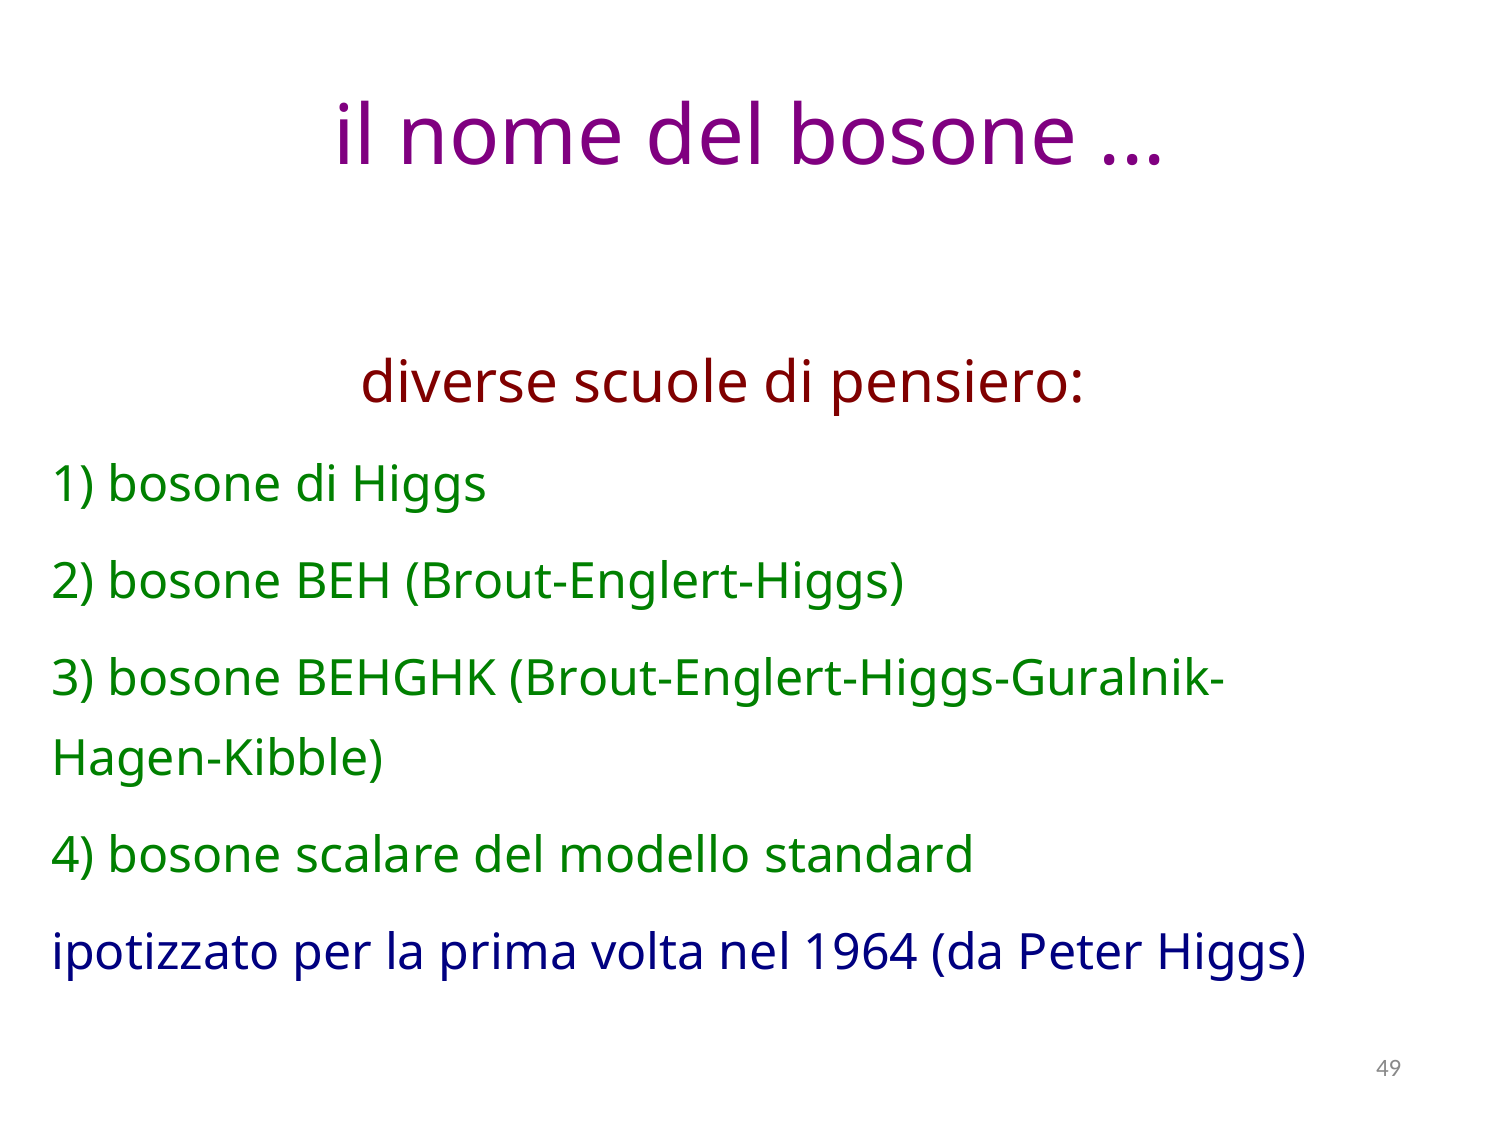

il nome del bosone ...
diverse scuole di pensiero:
1) bosone di Higgs
2) bosone BEH (Brout-Englert-Higgs)
3) bosone BEHGHK (Brout-Englert-Higgs-Guralnik-Hagen-Kibble)
4) bosone scalare del modello standard
ipotizzato per la prima volta nel 1964 (da Peter Higgs)
49